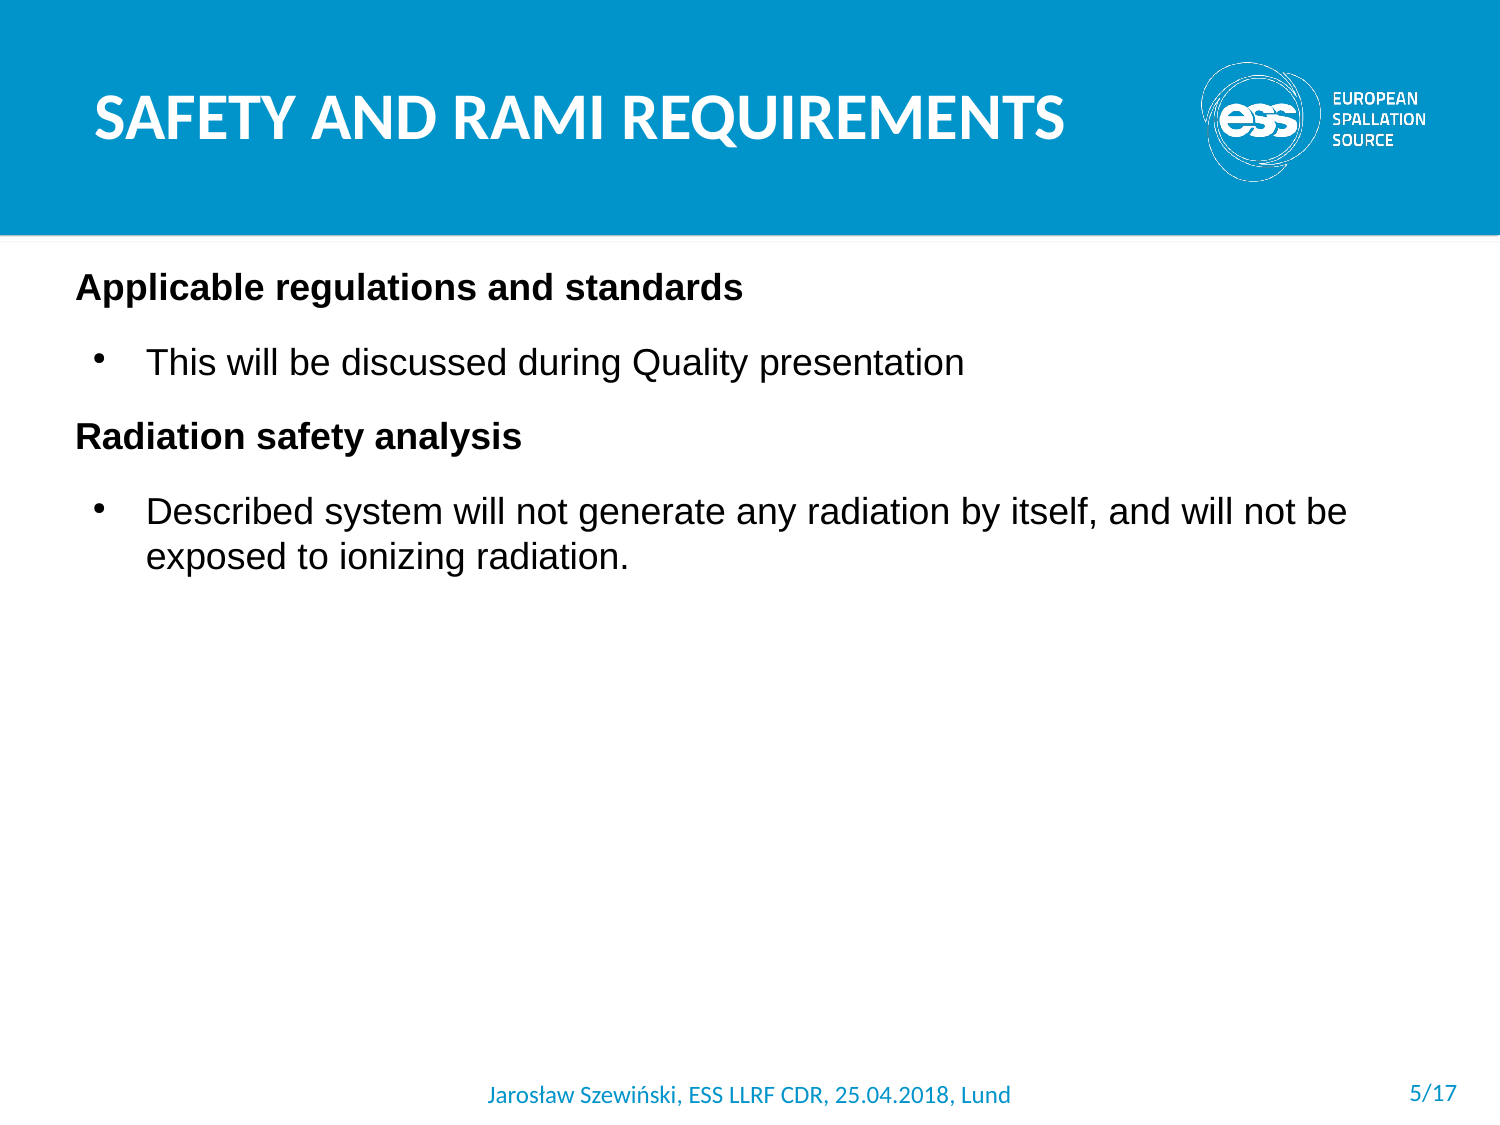

SAFETY AND RAMI REQUIREMENTS
# Applicable regulations and standards
This will be discussed during Quality presentation
Radiation safety analysis
Described system will not generate any radiation by itself, and will not be exposed to ionizing radiation.
Jarosław Szewiński, ESS LLRF CDR, 25.04.2018, Lund